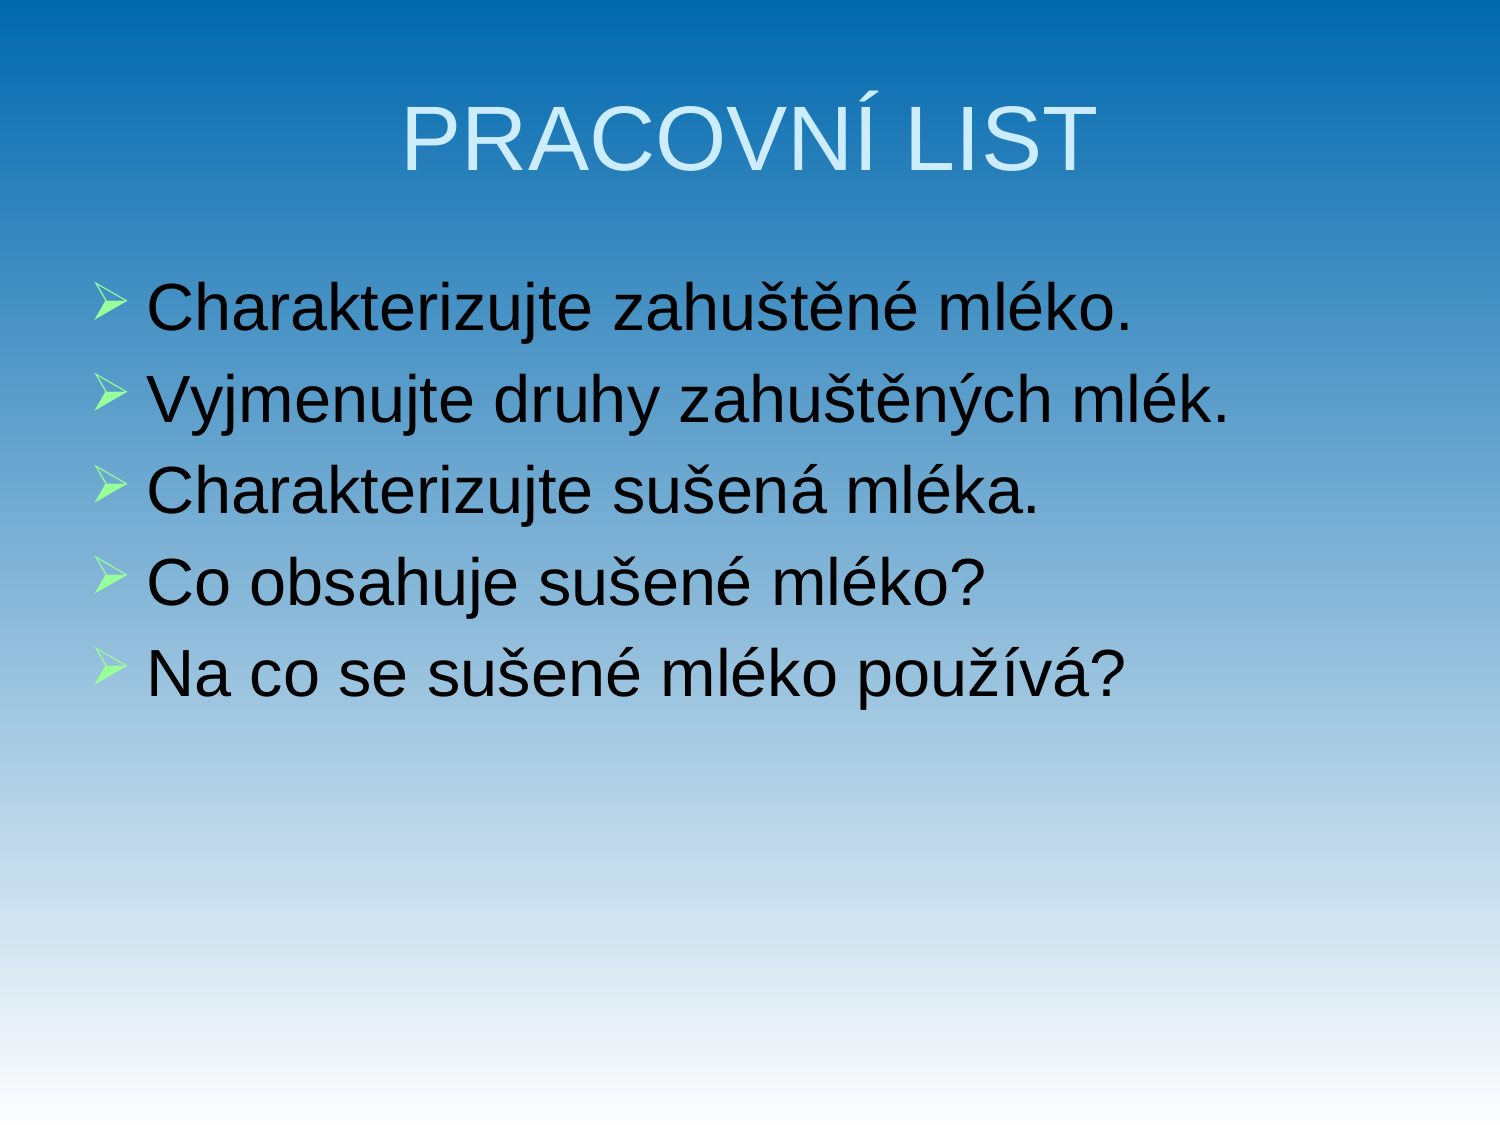

# PRACOVNÍ LIST
Charakterizujte zahuštěné mléko.
Vyjmenujte druhy zahuštěných mlék.
Charakterizujte sušená mléka.
Co obsahuje sušené mléko?
Na co se sušené mléko používá?